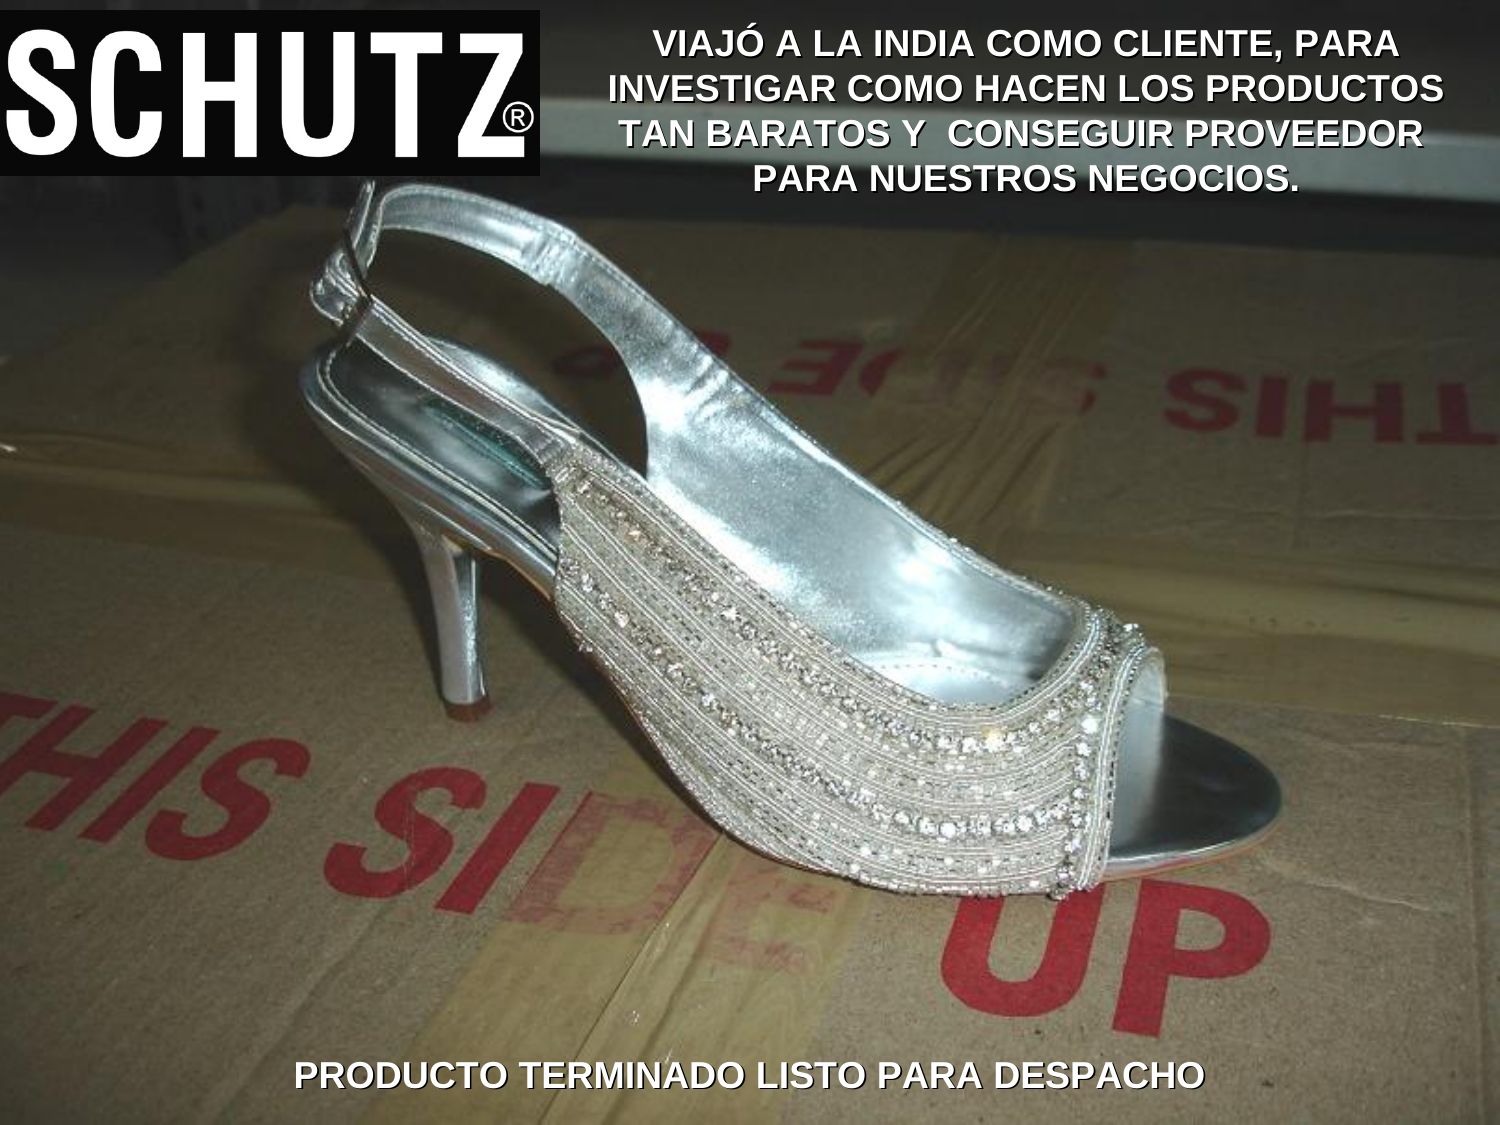

VIAJÓ A LA INDIA COMO CLIENTE, PARA INVESTIGAR COMO HACEN LOS PRODUCTOS TAN BARATOS Y CONSEGUIR PROVEEDOR PARA NUESTROS NEGOCIOS.
PRODUCTO TERMINADO LISTO PARA DESPACHO